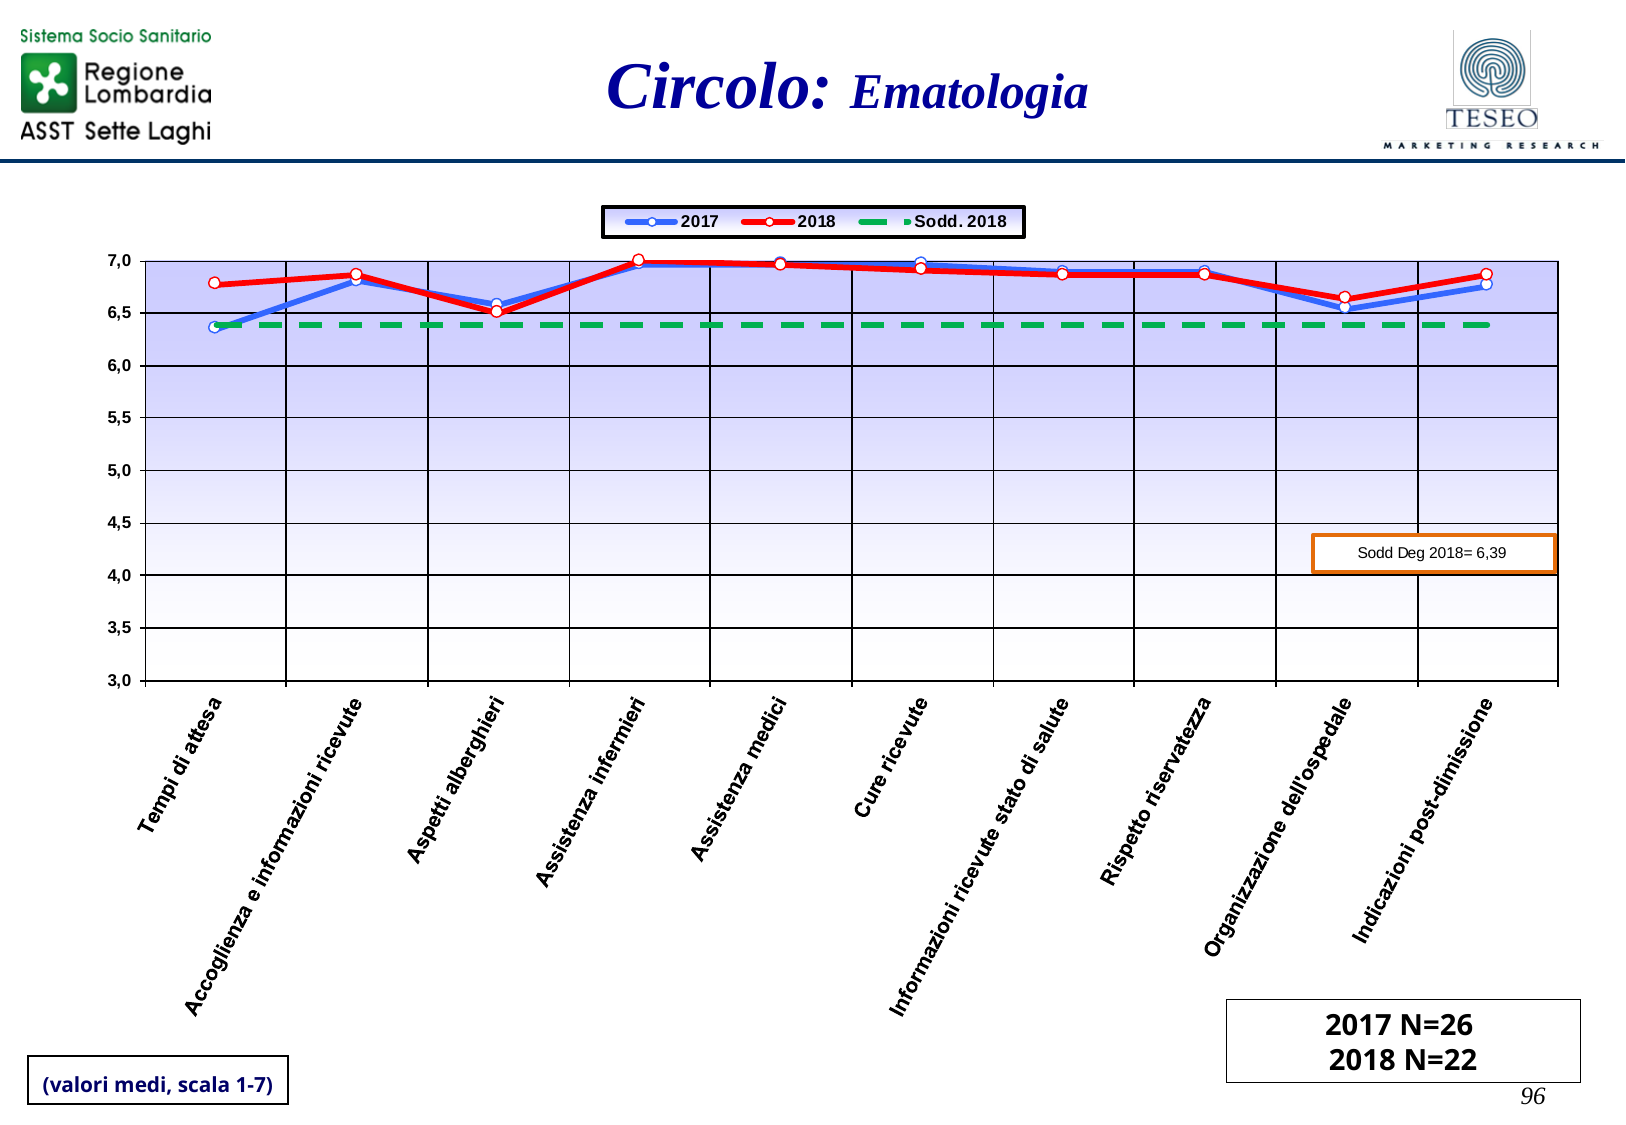

Circolo: Ematologia
2017 N=26
2018 N=22
(valori medi, scala 1-7)